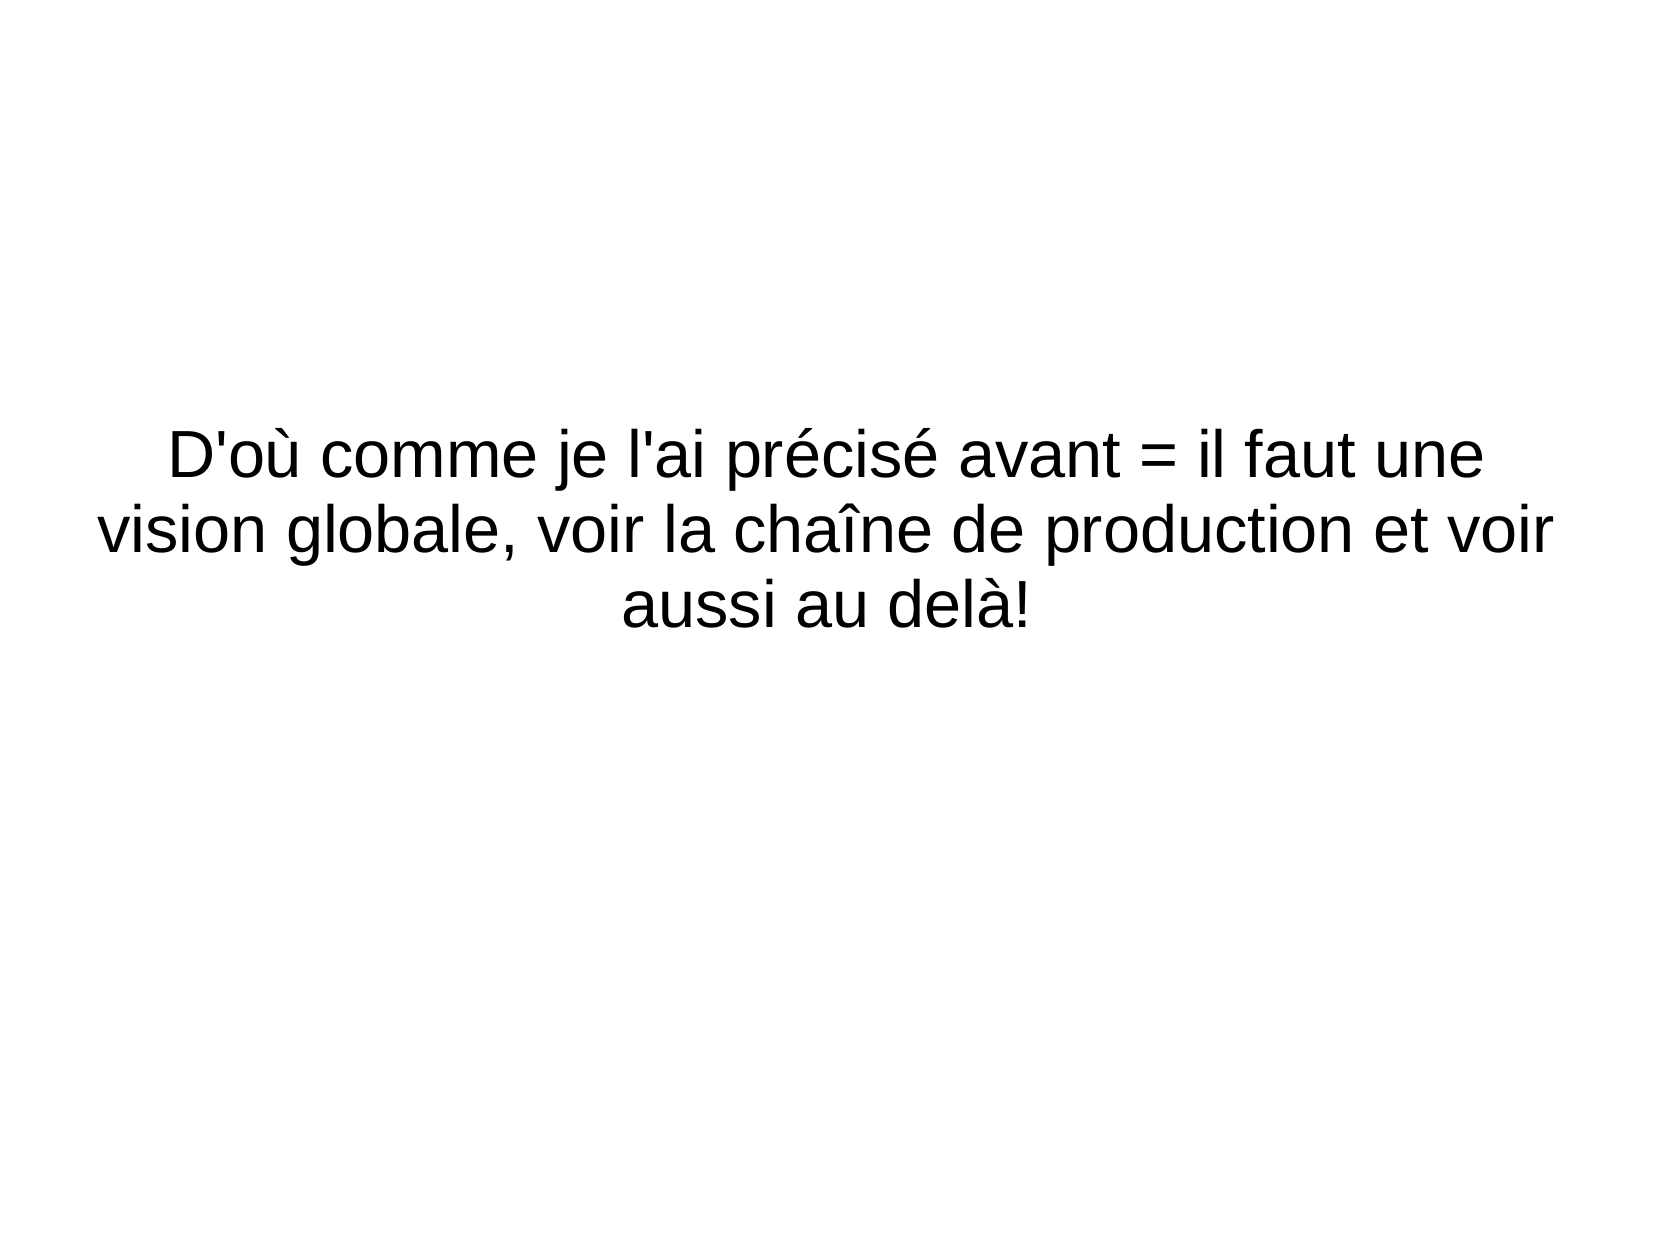

# D'où comme je l'ai précisé avant = il faut une vision globale, voir la chaîne de production et voir aussi au delà!